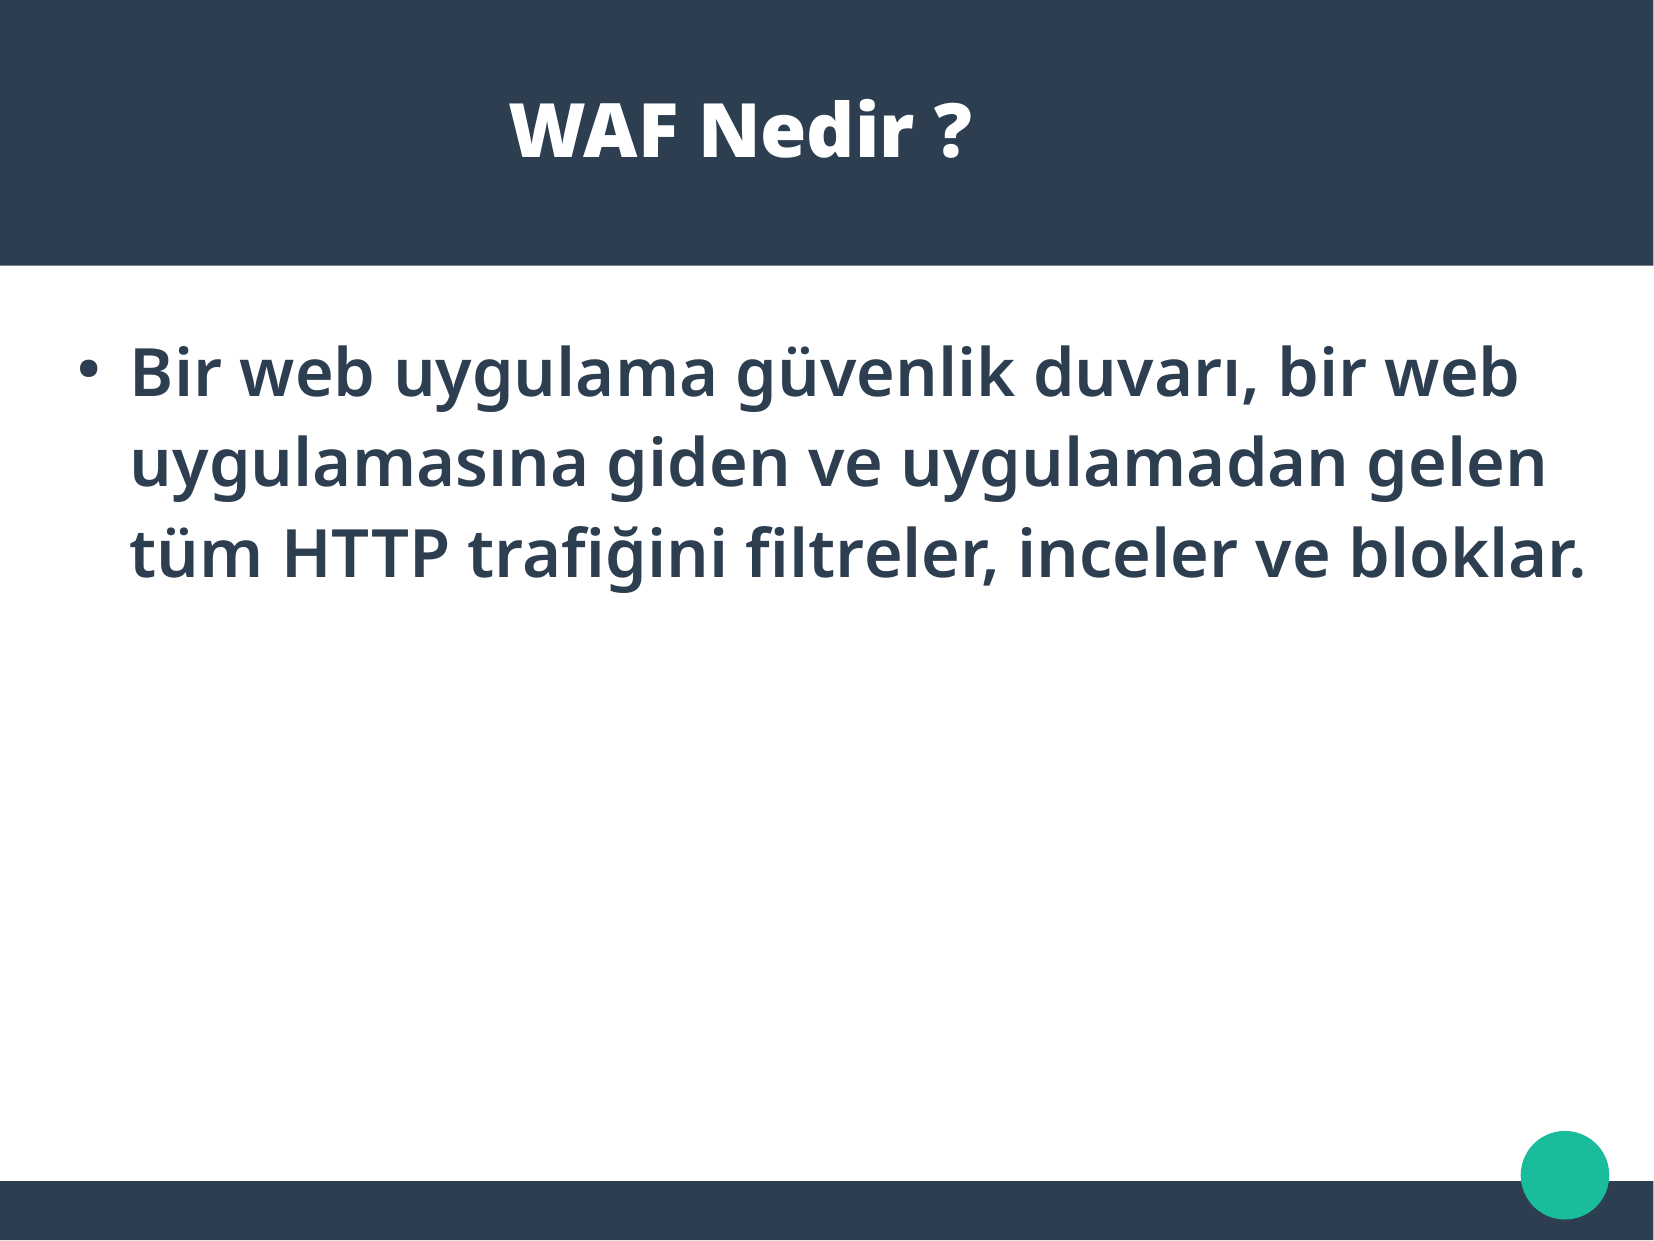

# WAF Nedir ?
Bir web uygulama güvenlik duvarı, bir web uygulamasına giden ve uygulamadan gelen tüm HTTP trafiğini filtreler, inceler ve bloklar.